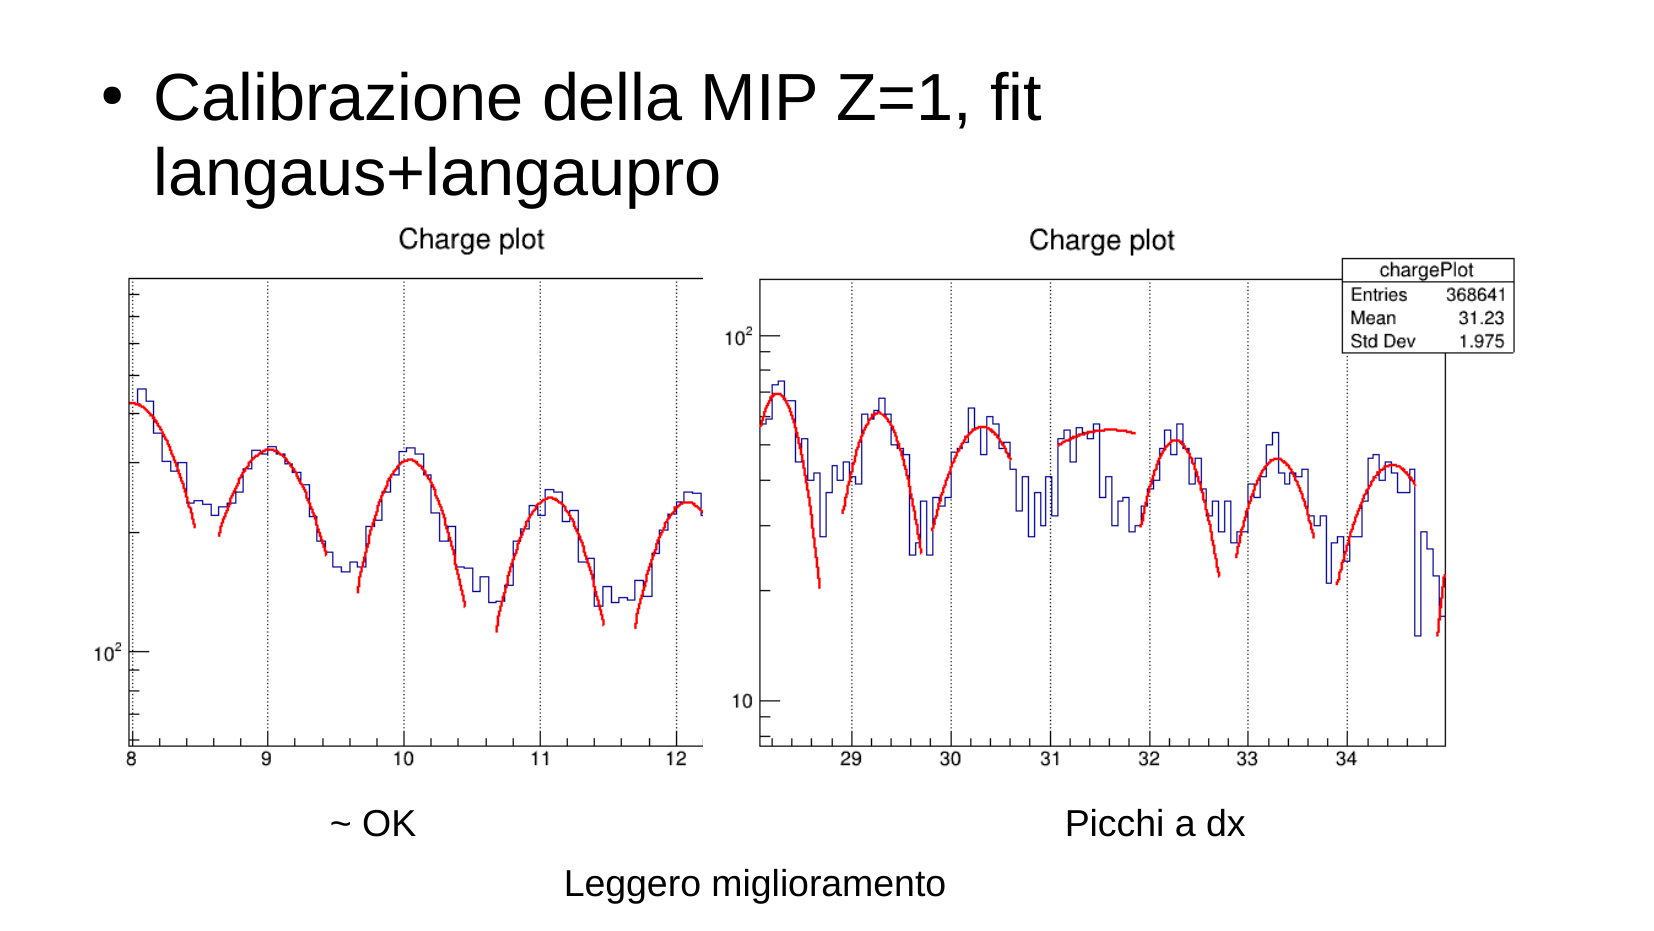

# Calibrazione della MIP Z=1, fit langaus+langaupro
~ OK
Picchi a dx
Leggero miglioramento